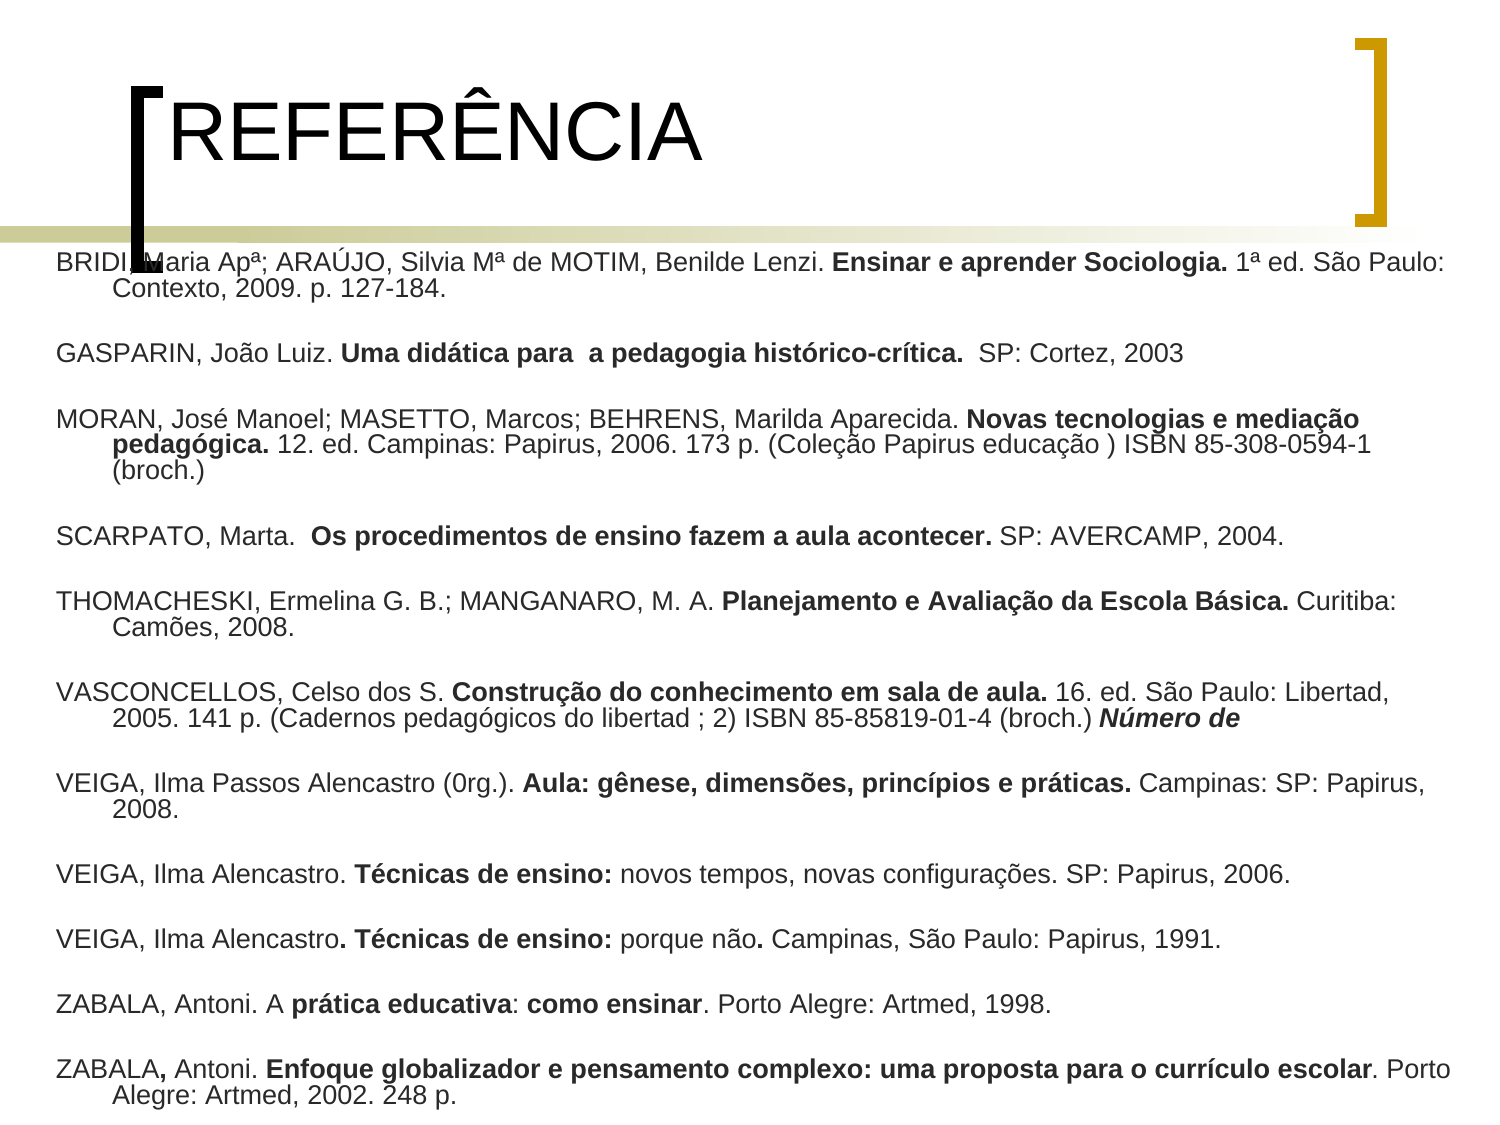

# REFERÊNCIA
BRIDI, Maria Apª; ARAÚJO, Silvia Mª de MOTIM, Benilde Lenzi. Ensinar e aprender Sociologia. 1ª ed. São Paulo: Contexto, 2009. p. 127-184.
GASPARIN, João Luiz. Uma didática para a pedagogia histórico-crítica. SP: Cortez, 2003
MORAN, José Manoel; MASETTO, Marcos; BEHRENS, Marilda Aparecida. Novas tecnologias e mediação pedagógica. 12. ed. Campinas: Papirus, 2006. 173 p. (Coleção Papirus educação ) ISBN 85-308-0594-1 (broch.)
SCARPATO, Marta. Os procedimentos de ensino fazem a aula acontecer. SP: AVERCAMP, 2004.
THOMACHESKI, Ermelina G. B.; MANGANARO, M. A. Planejamento e Avaliação da Escola Básica. Curitiba: Camões, 2008.
VASCONCELLOS, Celso dos S. Construção do conhecimento em sala de aula. 16. ed. São Paulo: Libertad, 2005. 141 p. (Cadernos pedagógicos do libertad ; 2) ISBN 85-85819-01-4 (broch.) Número de
VEIGA, Ilma Passos Alencastro (0rg.). Aula: gênese, dimensões, princípios e práticas. Campinas: SP: Papirus, 2008.
VEIGA, Ilma Alencastro. Técnicas de ensino: novos tempos, novas configurações. SP: Papirus, 2006.
VEIGA, Ilma Alencastro. Técnicas de ensino: porque não. Campinas, São Paulo: Papirus, 1991.
ZABALA, Antoni. A prática educativa: como ensinar. Porto Alegre: Artmed, 1998.
ZABALA, Antoni. Enfoque globalizador e pensamento complexo: uma proposta para o currículo escolar. Porto Alegre: Artmed, 2002. 248 p.